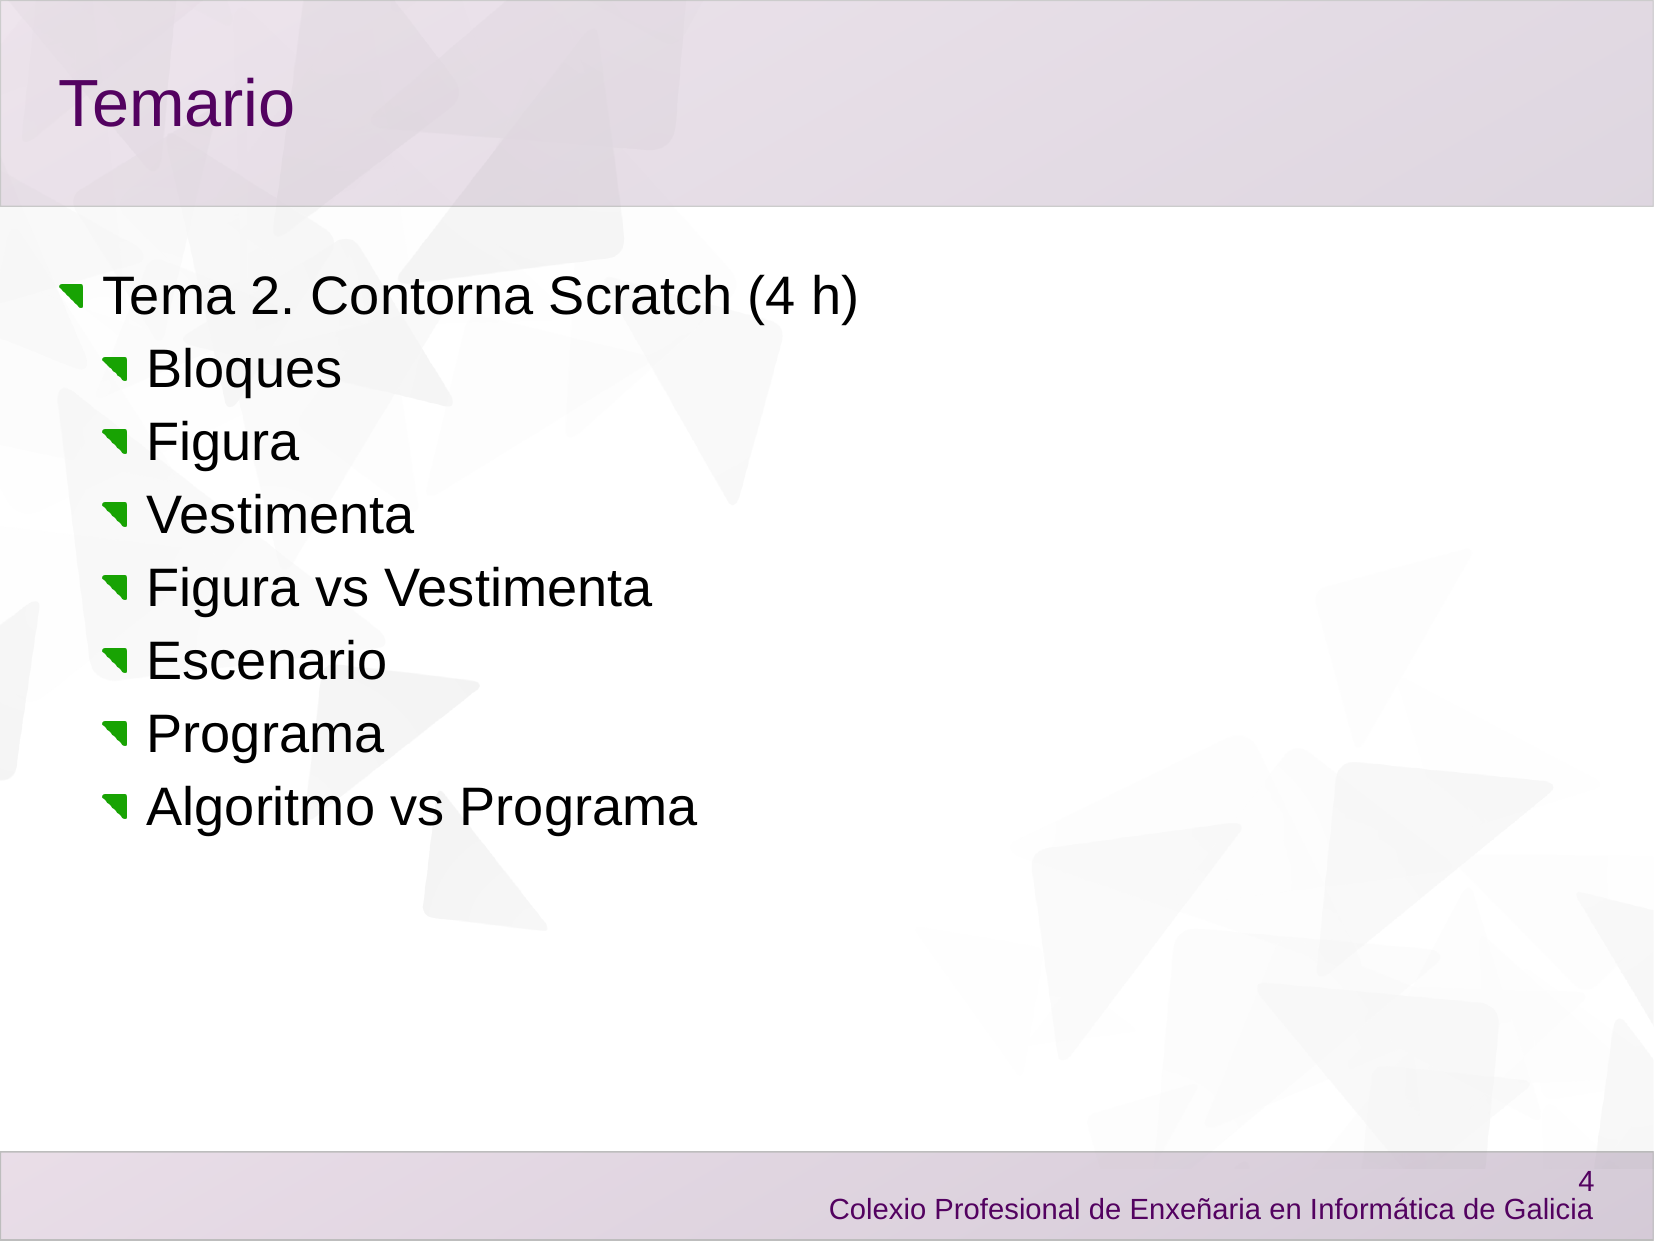

# Temario
Tema 2. Contorna Scratch (4 h)
Bloques
Figura
Vestimenta
Figura vs Vestimenta
Escenario
Programa
Algoritmo vs Programa
4
Colexio Profesional de Enxeñaria en Informática de Galicia